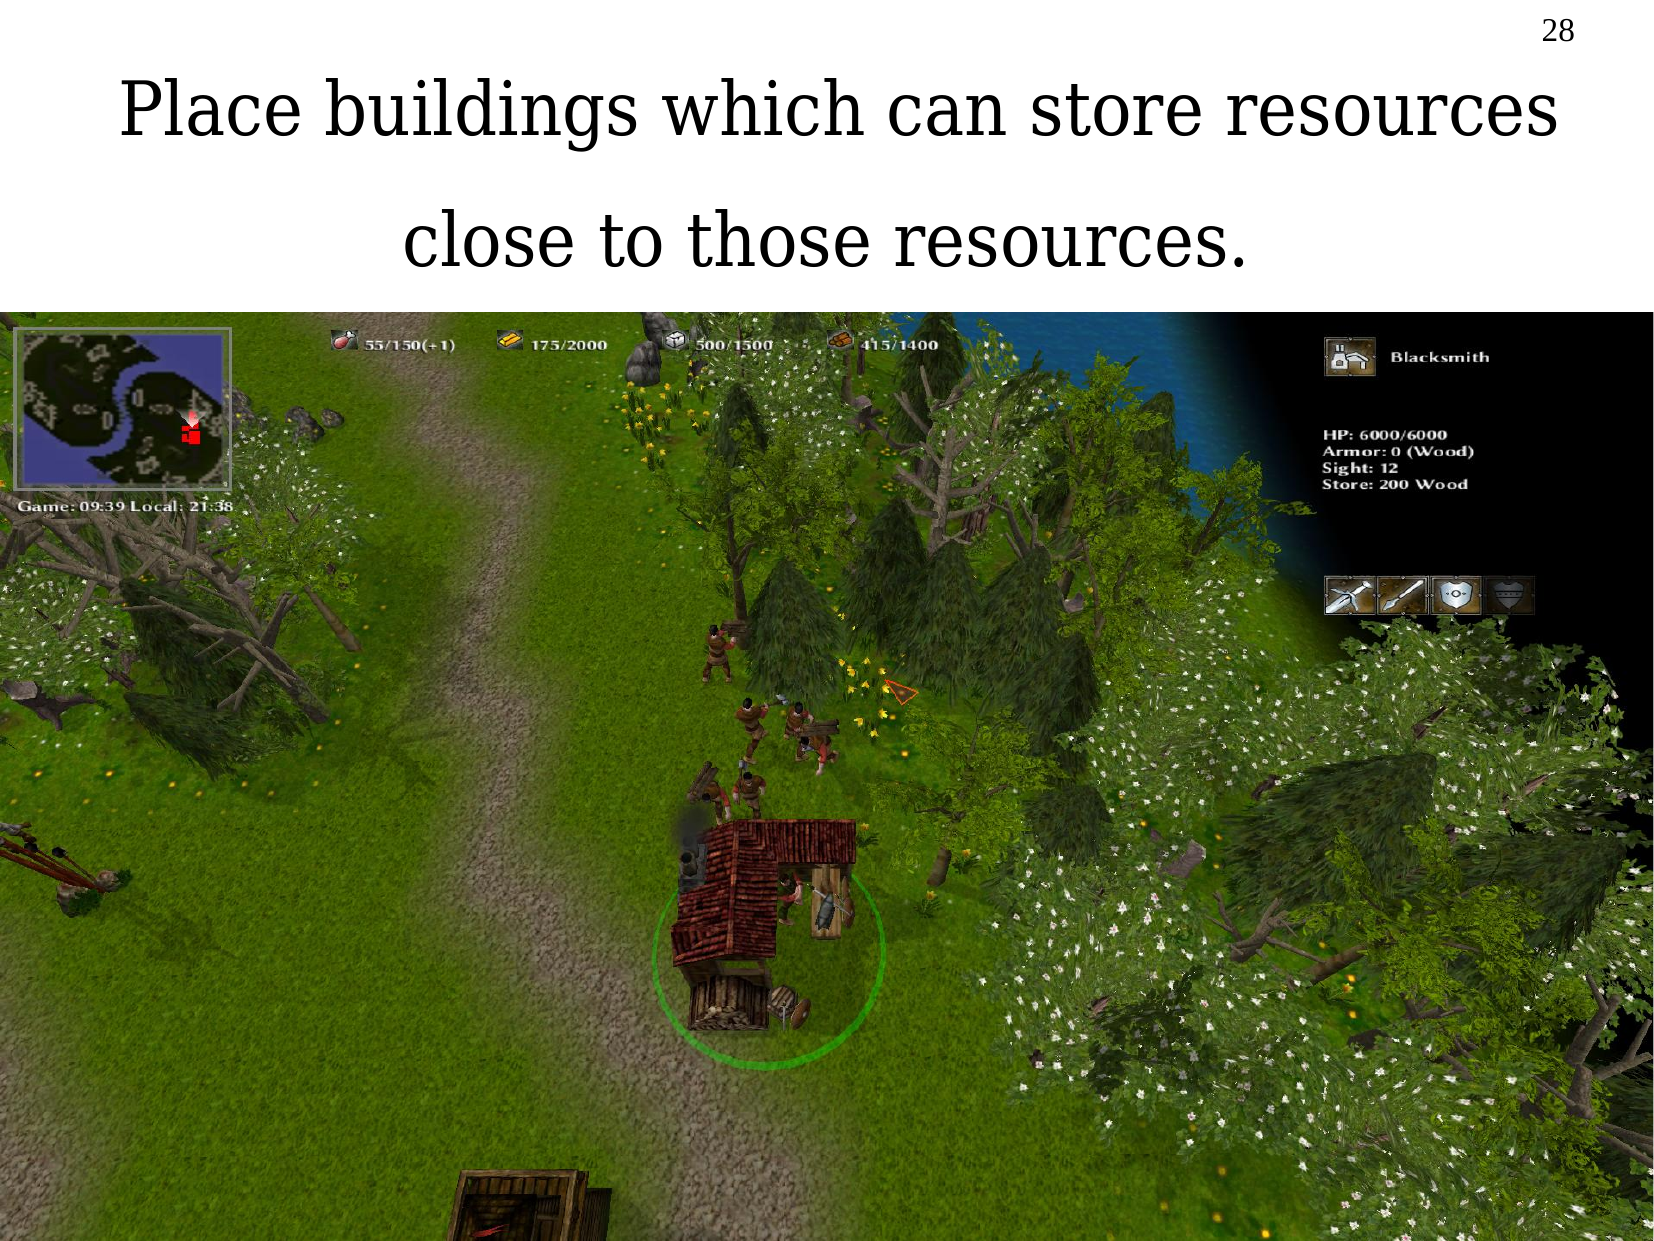

# Place buildings which can store resources close to those resources.